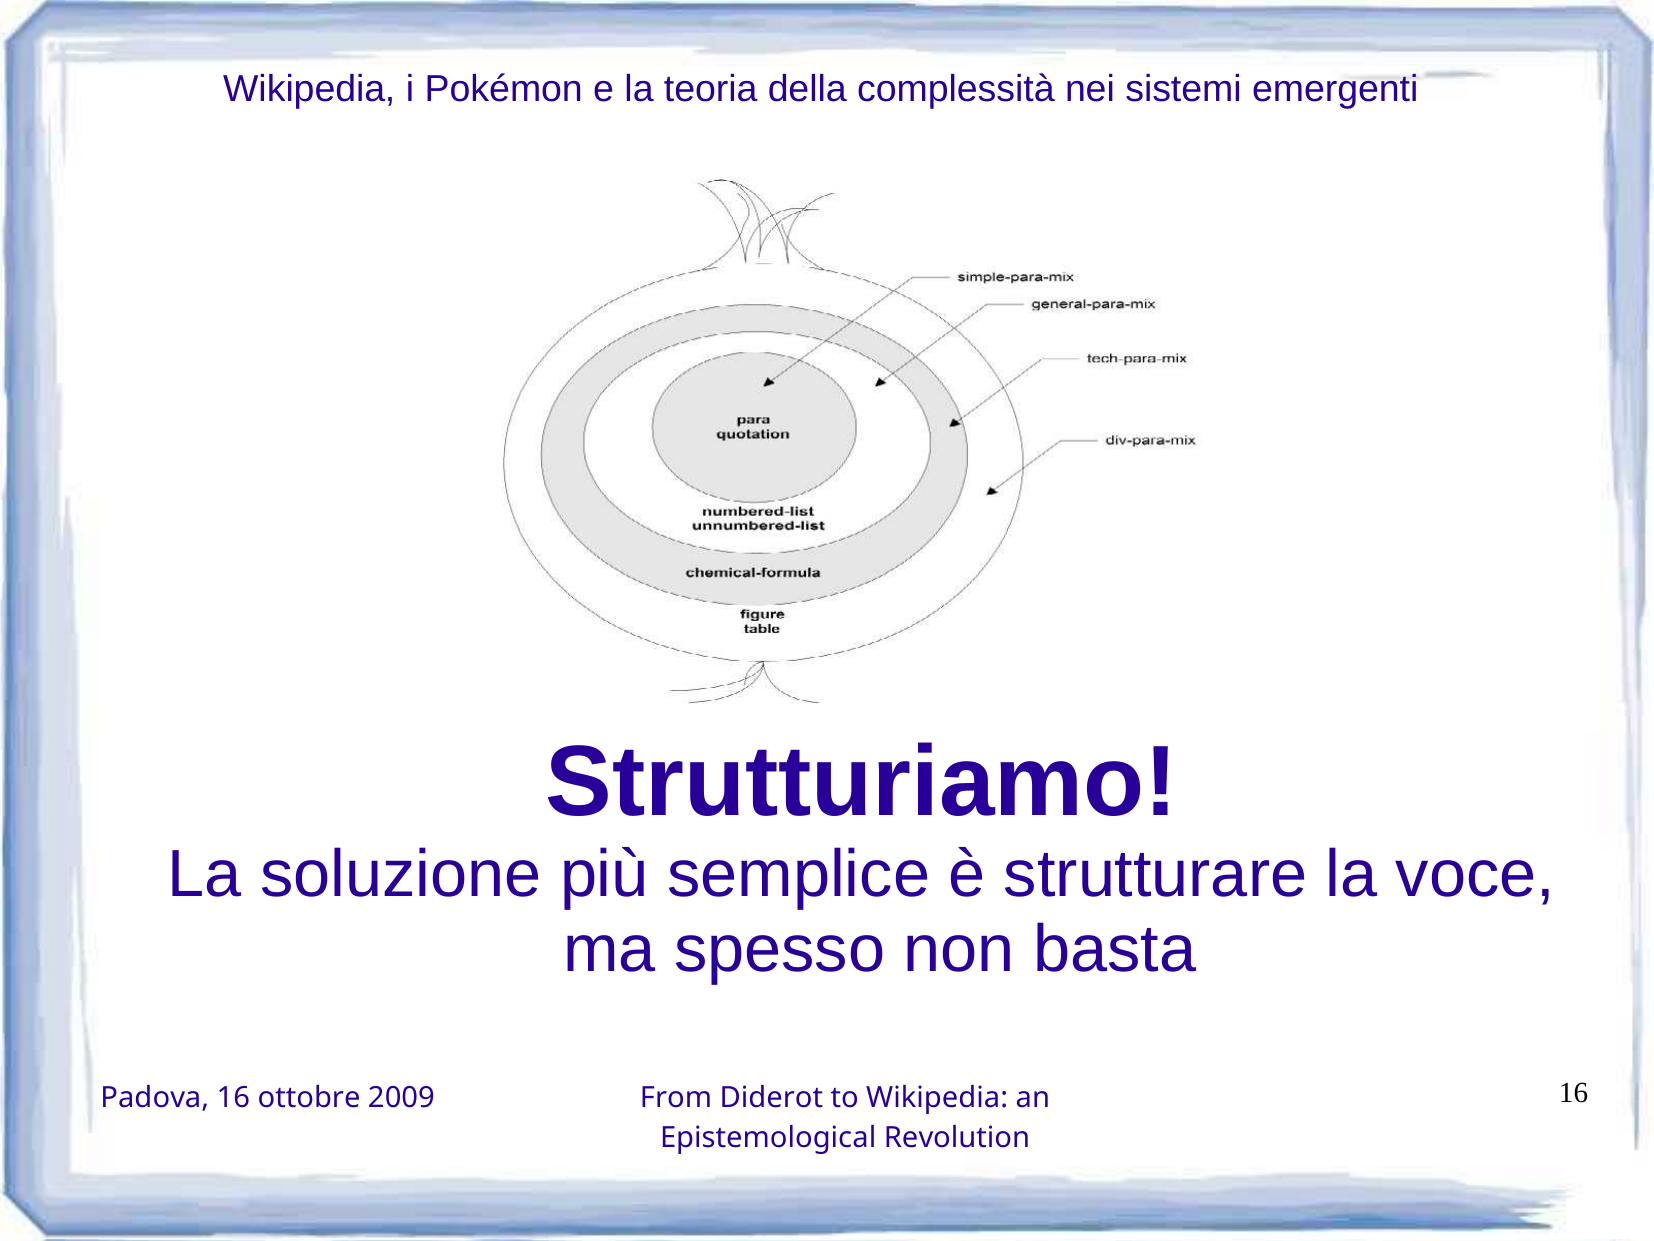

# Wikipedia, i Pokémon e la teoria della complessità nei sistemi emergenti
Strutturiamo!
La soluzione più semplice è strutturare la voce, ma spesso non basta
Diderot : Wikipedia = XVIII secolo : XXI secolo
16